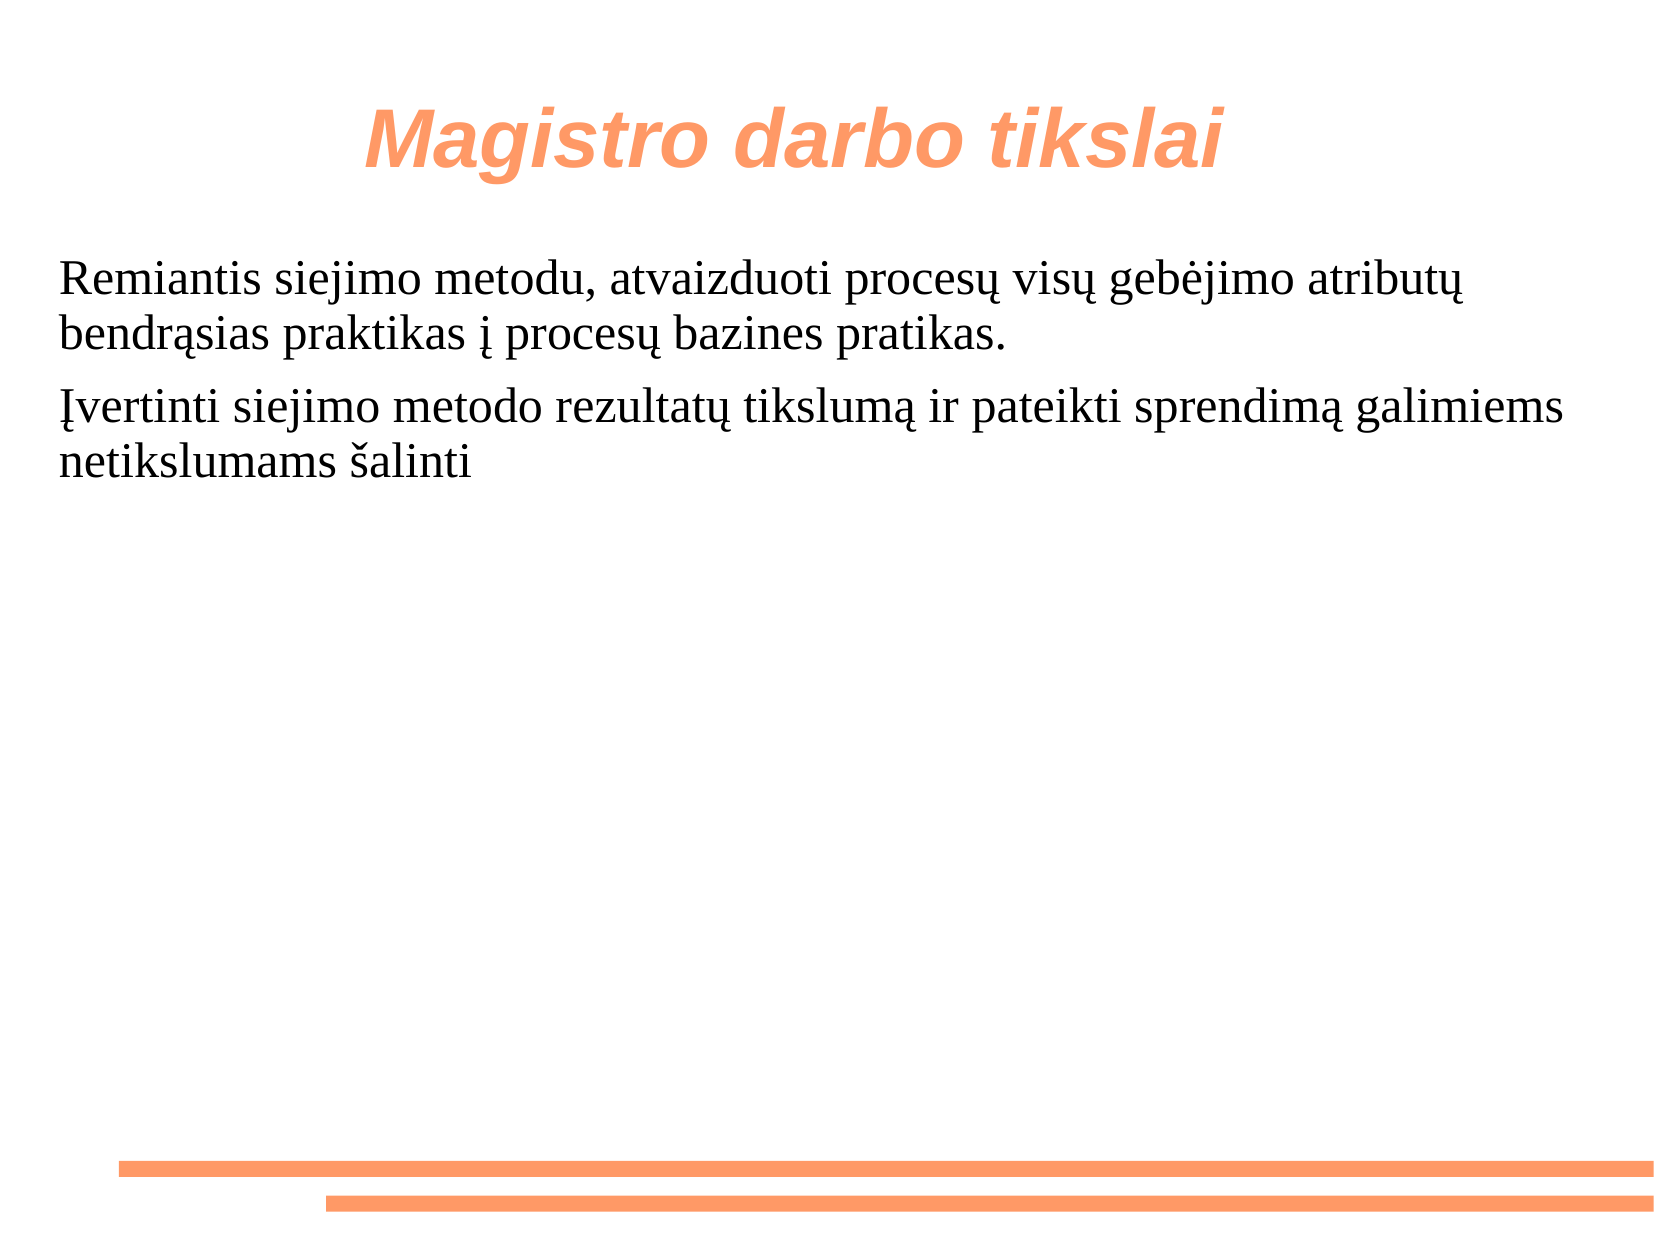

# Magistro darbo tikslai
Remiantis siejimo metodu, atvaizduoti procesų visų gebėjimo atributų bendrąsias praktikas į procesų bazines pratikas.
Įvertinti siejimo metodo rezultatų tikslumą ir pateikti sprendimą galimiems netikslumams šalinti